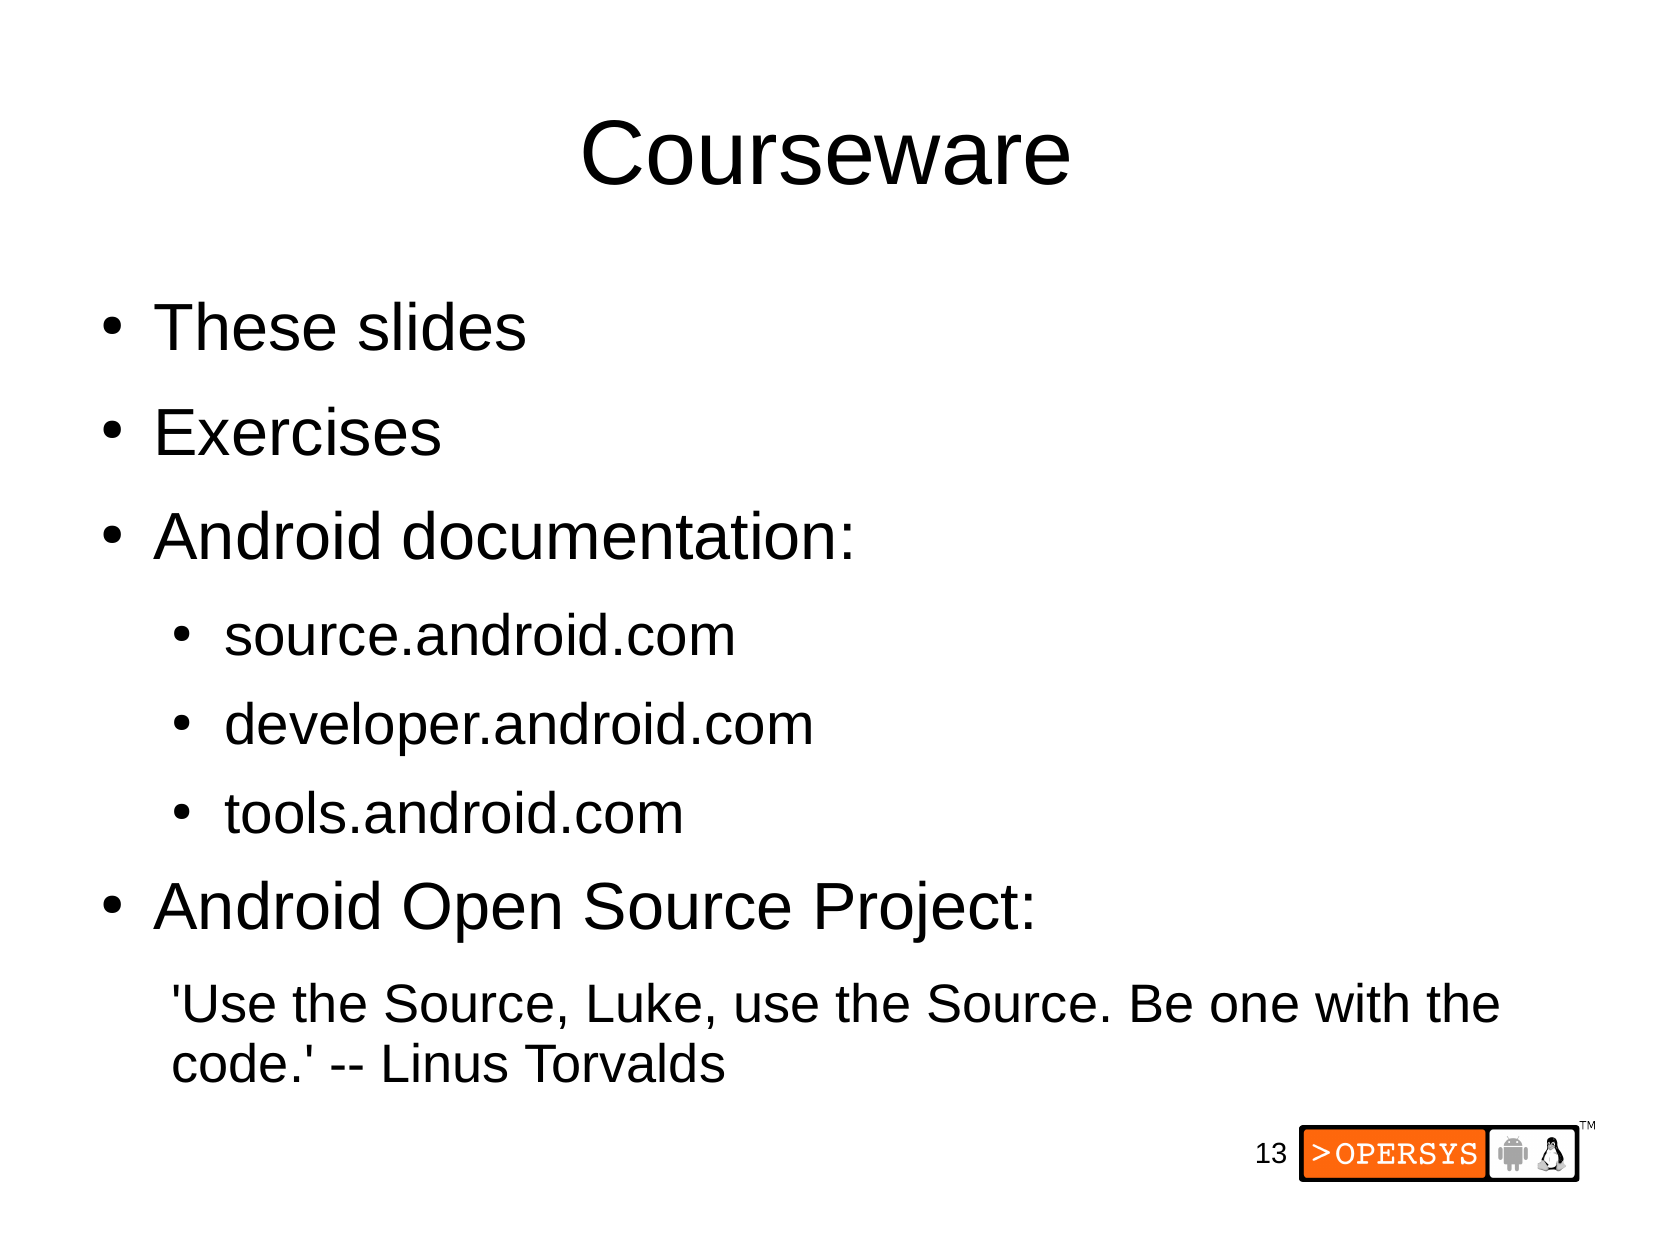

# Courseware
These slides
Exercises
Android documentation:
source.android.com
developer.android.com
tools.android.com
Android Open Source Project:
'Use the Source, Luke, use the Source. Be one with the code.' -- Linus Torvalds